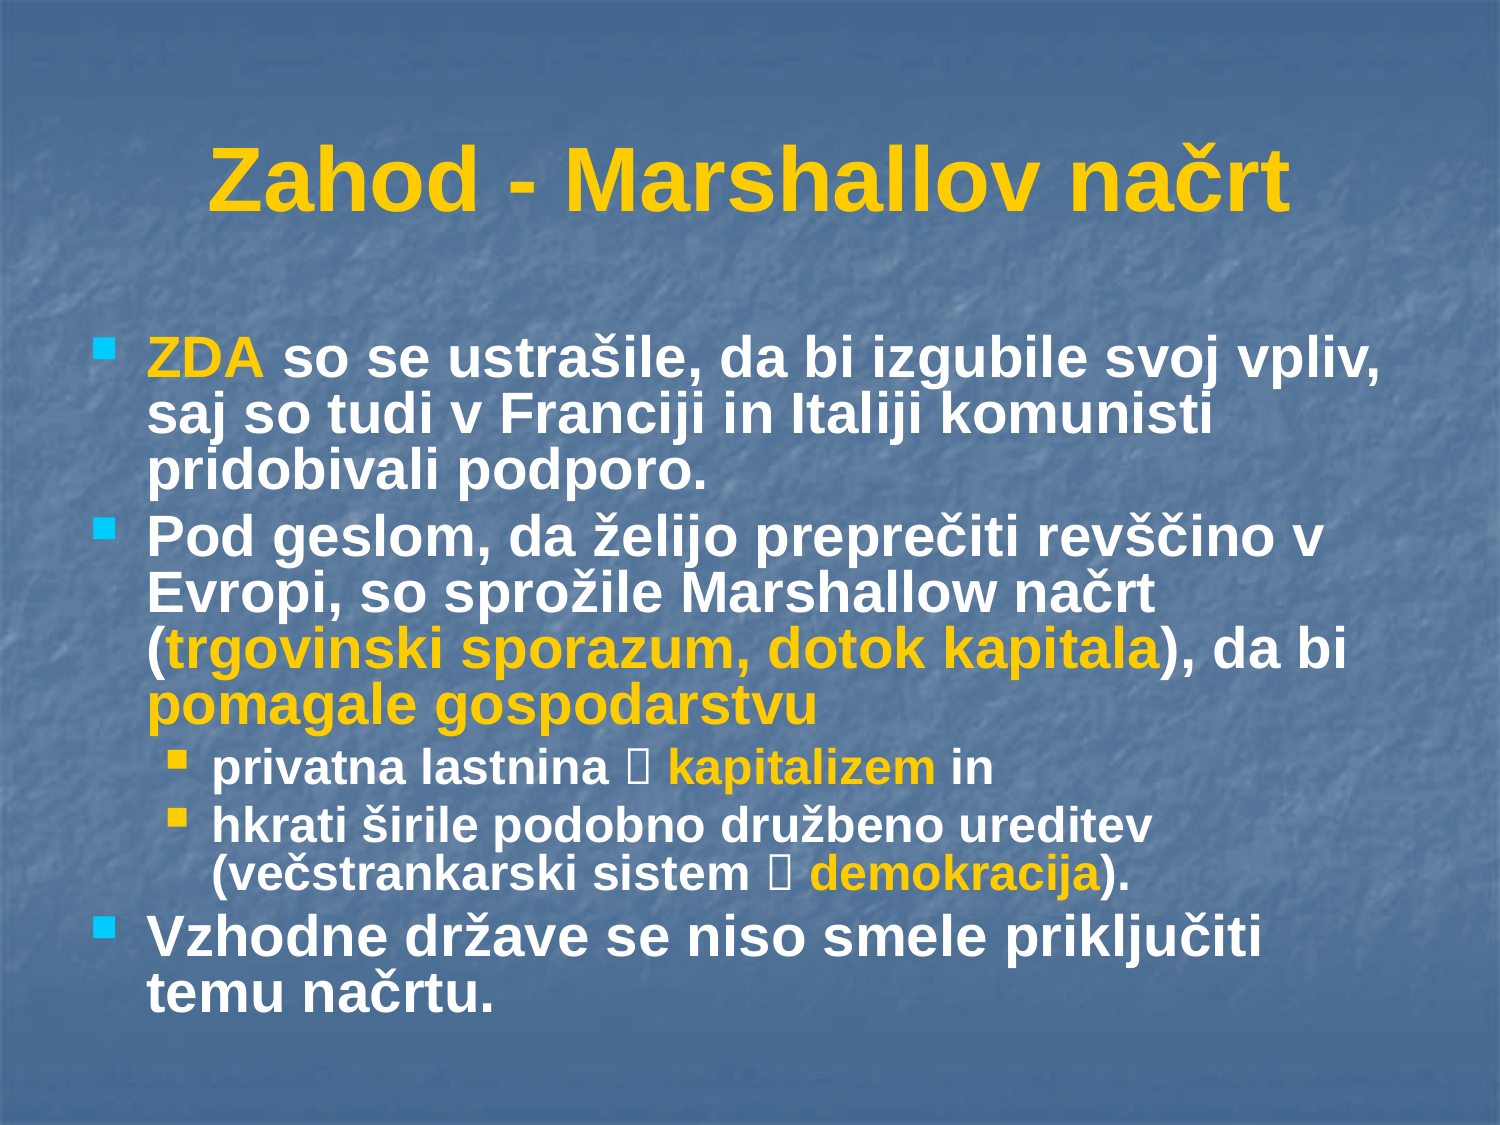

# Zahod - Marshallov načrt
ZDA so se ustrašile, da bi izgubile svoj vpliv, saj so tudi v Franciji in Italiji komunisti pridobivali podporo.
Pod geslom, da želijo preprečiti revščino v Evropi, so sprožile Marshallow načrt (trgovinski sporazum, dotok kapitala), da bi pomagale gospodarstvu
privatna lastnina  kapitalizem in
hkrati širile podobno družbeno ureditev (večstrankarski sistem  demokracija).
Vzhodne države se niso smele priključiti temu načrtu.